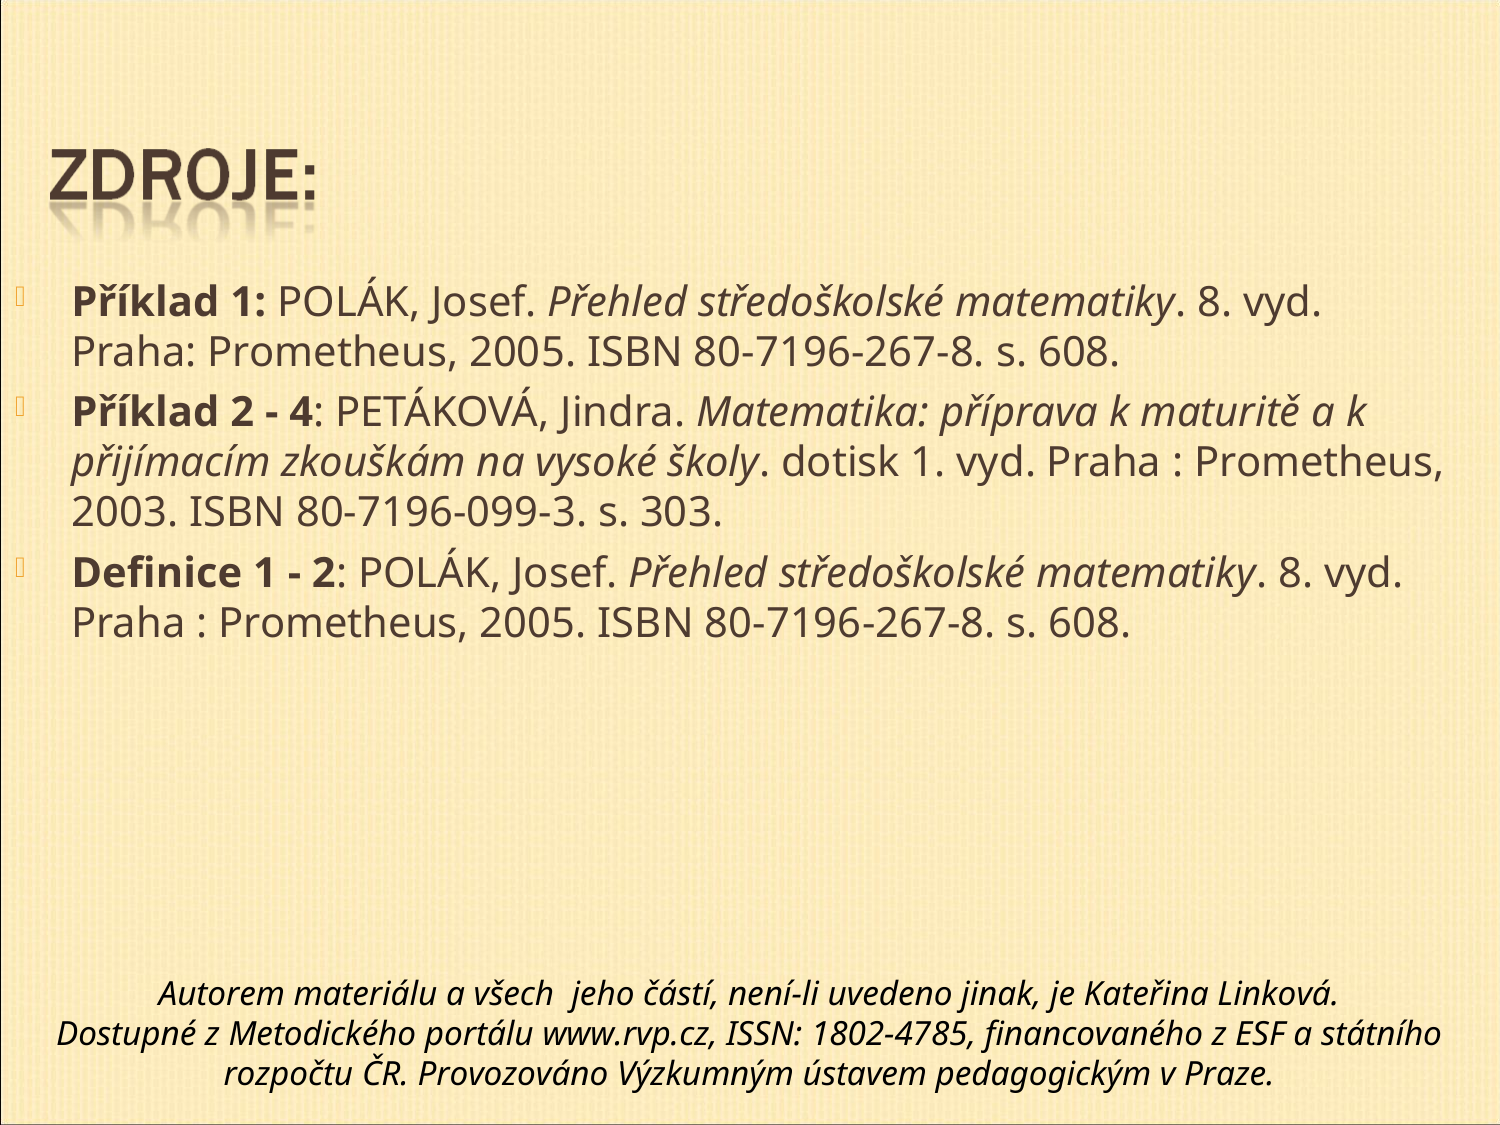

# Příklad 1: POLÁK, Josef. Přehled středoškolské matematiky. 8. vyd. Praha: Prometheus, 2005. ISBN 80-7196-267-8. s. 608.
Příklad 2 - 4: PETÁKOVÁ, Jindra. Matematika: příprava k maturitě a k přijímacím zkouškám na vysoké školy. dotisk 1. vyd. Praha : Prometheus, 2003. ISBN 80-7196-099-3. s. 303.
Definice 1 - 2: POLÁK, Josef. Přehled středoškolské matematiky. 8. vyd.
Praha : Prometheus, 2005. ISBN 80-7196-267-8. s. 608.
Autorem materiálu a všech jeho částí, není-li uvedeno jinak, je Kateřina Linková.
Dostupné z Metodického portálu www.rvp.cz, ISSN: 1802-4785, financovaného z ESF a státního rozpočtu ČR. Provozováno Výzkumným ústavem pedagogickým v Praze.